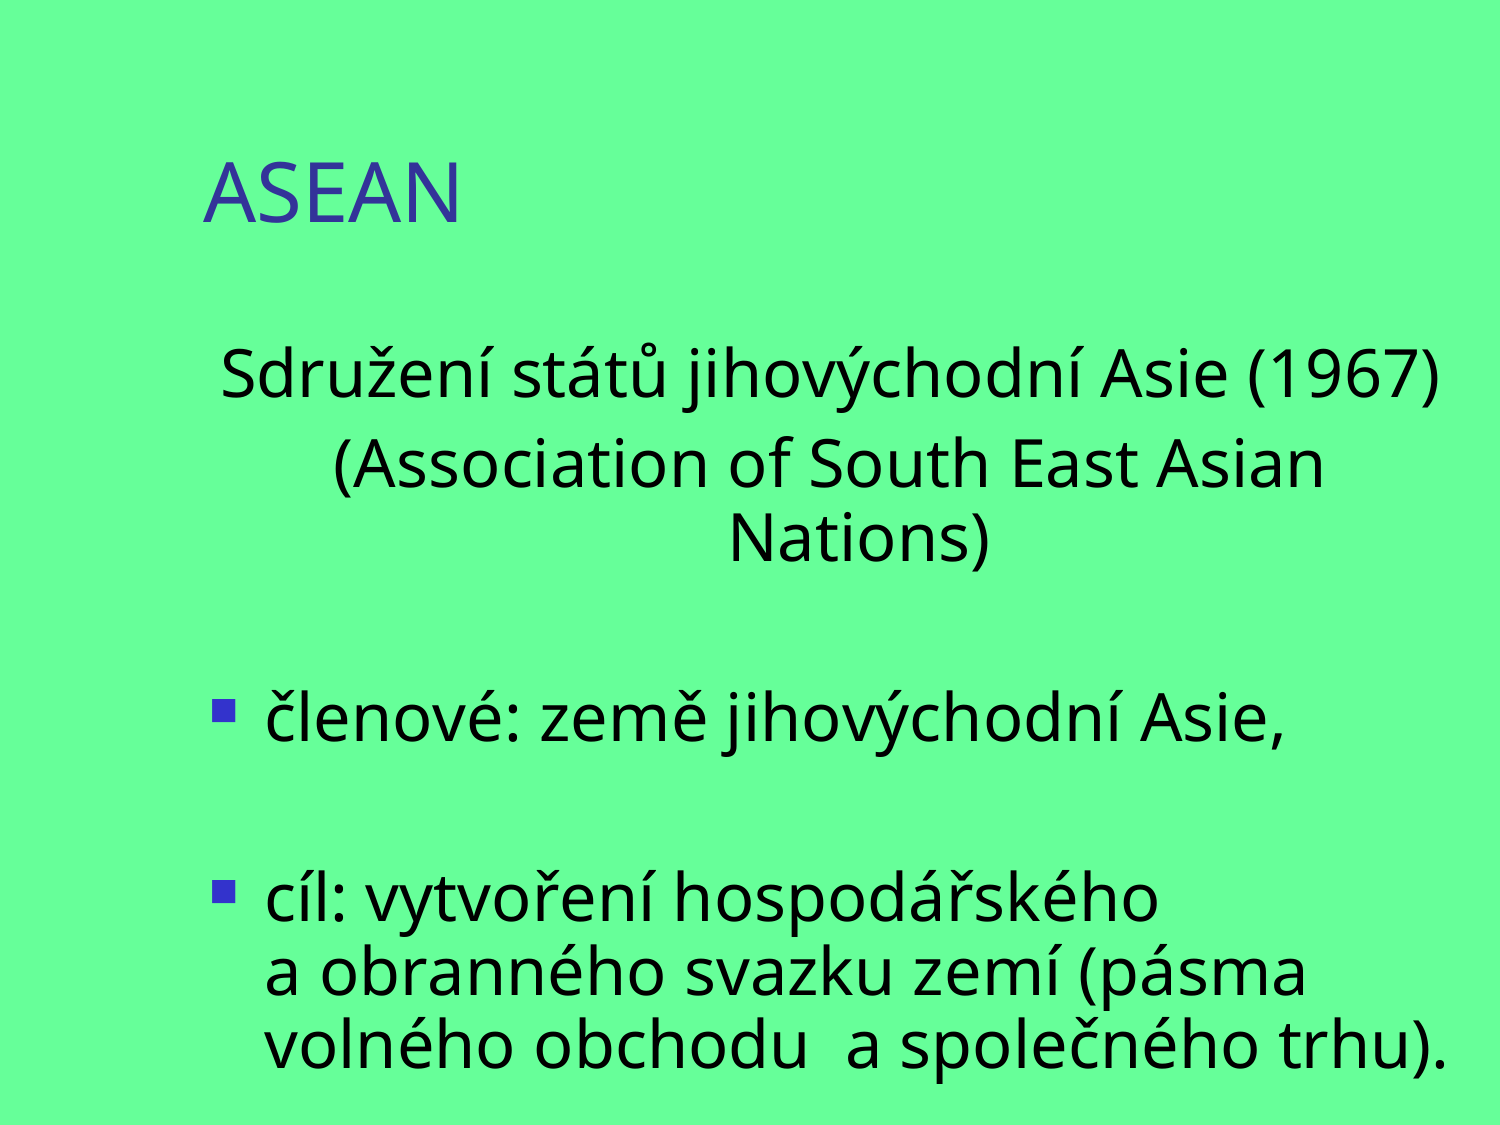

# ASEAN
Sdružení států jihovýchodní Asie (1967)
(Association of South East Asian Nations)
členové: země jihovýchodní Asie,
cíl: vytvoření hospodářského
a obranného svazku zemí (pásma volného obchodu a společného trhu).